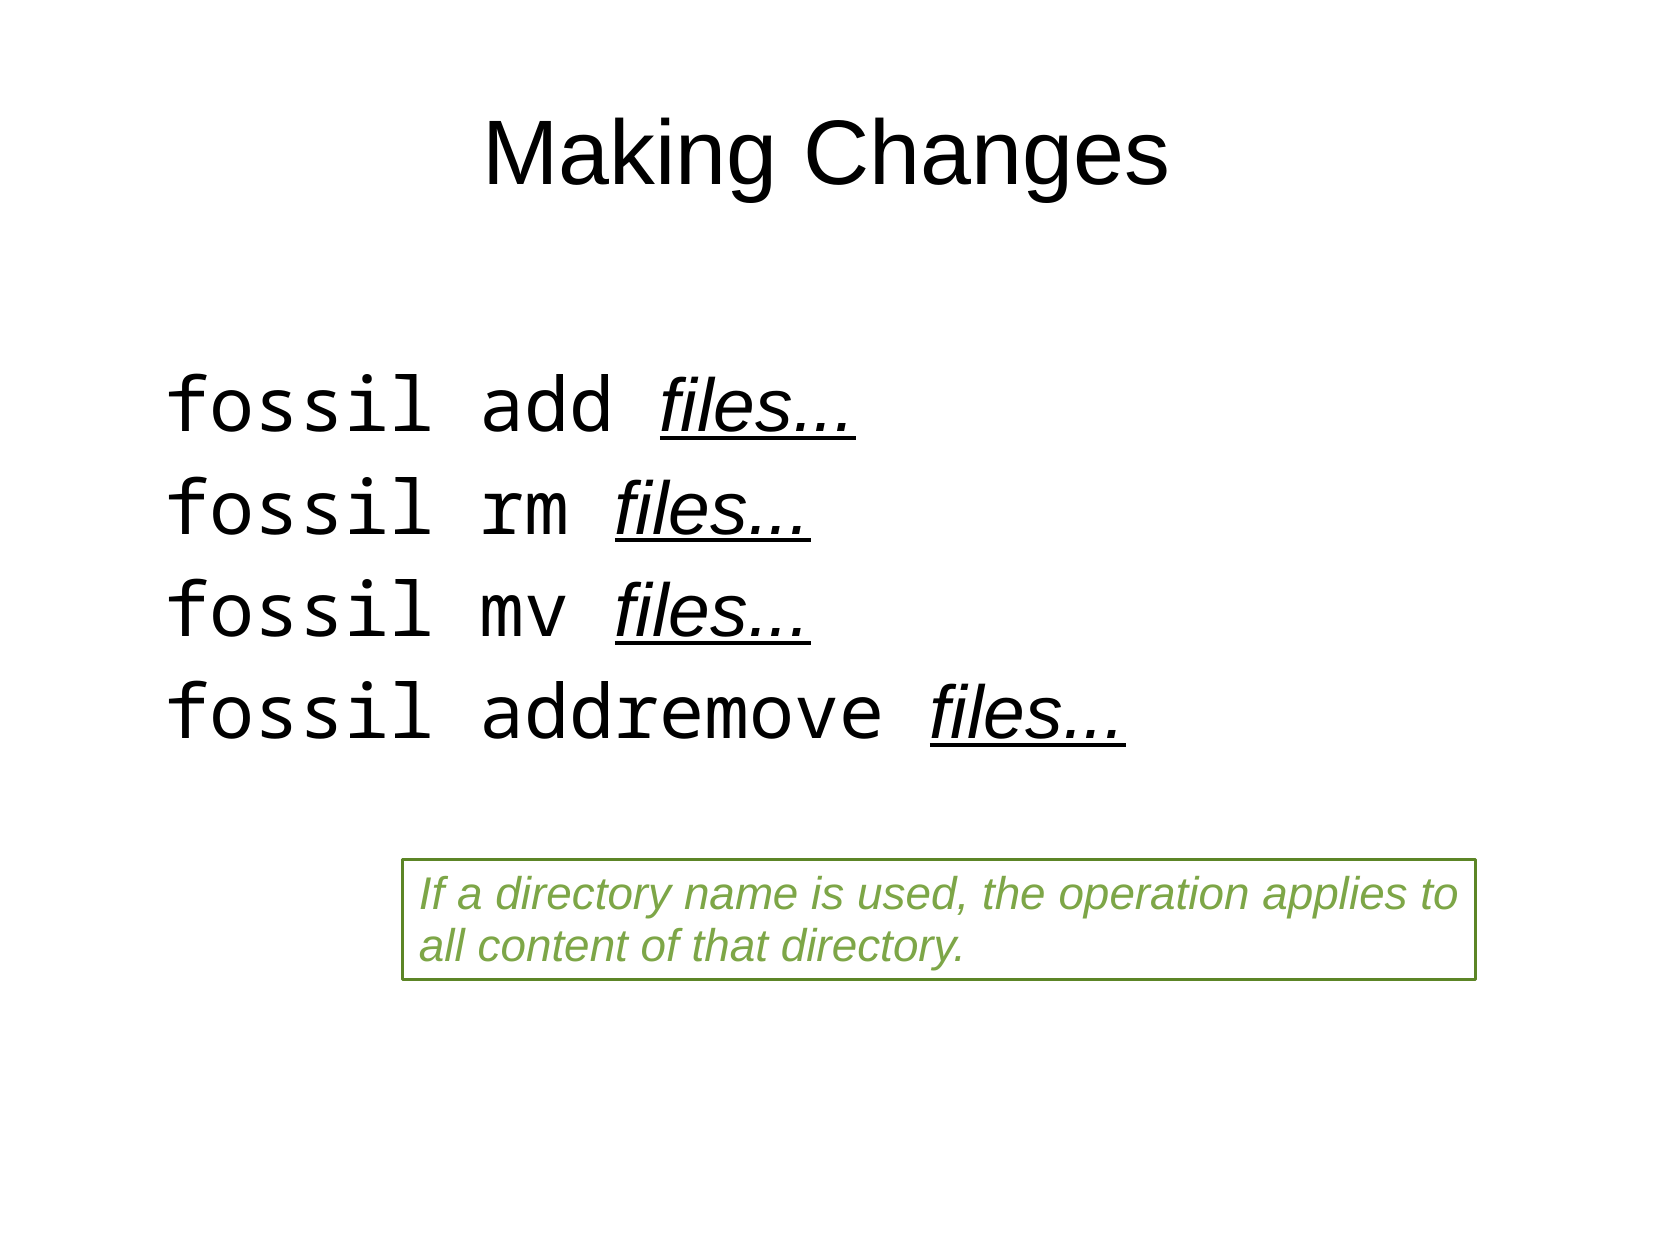

# Making Changes
fossil add files...
fossil rm files...
fossil mv files...
fossil addremove files...
If a directory name is used, the operation applies to
all content of that directory.